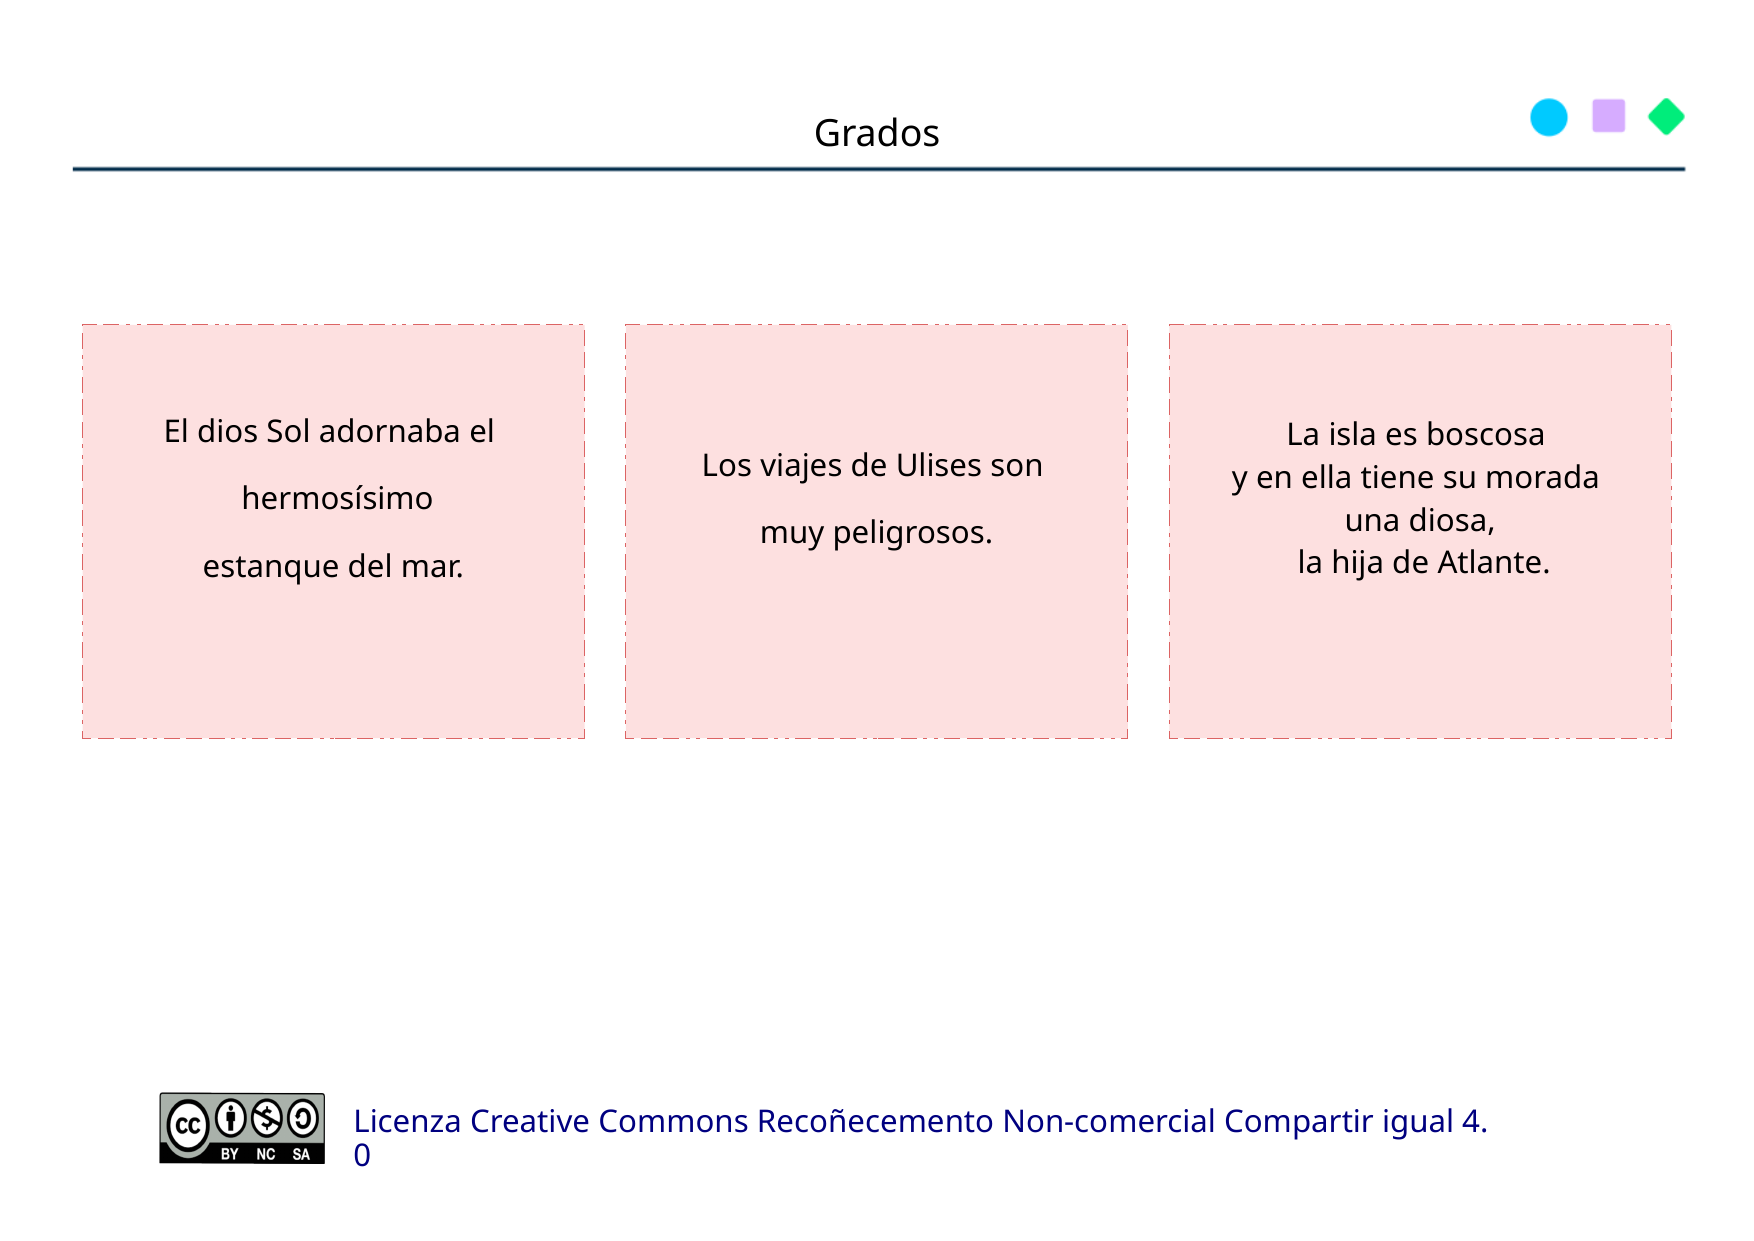

Grados
El dios Sol adornaba el
 hermosísimo
estanque del mar.
Los viajes de Ulises son
muy peligrosos.
La isla es boscosa
y en ella tiene su morada
una diosa,
 la hija de Atlante.
Licenza Creative Commons Recoñecemento Non-comercial Compartir igual 4.0